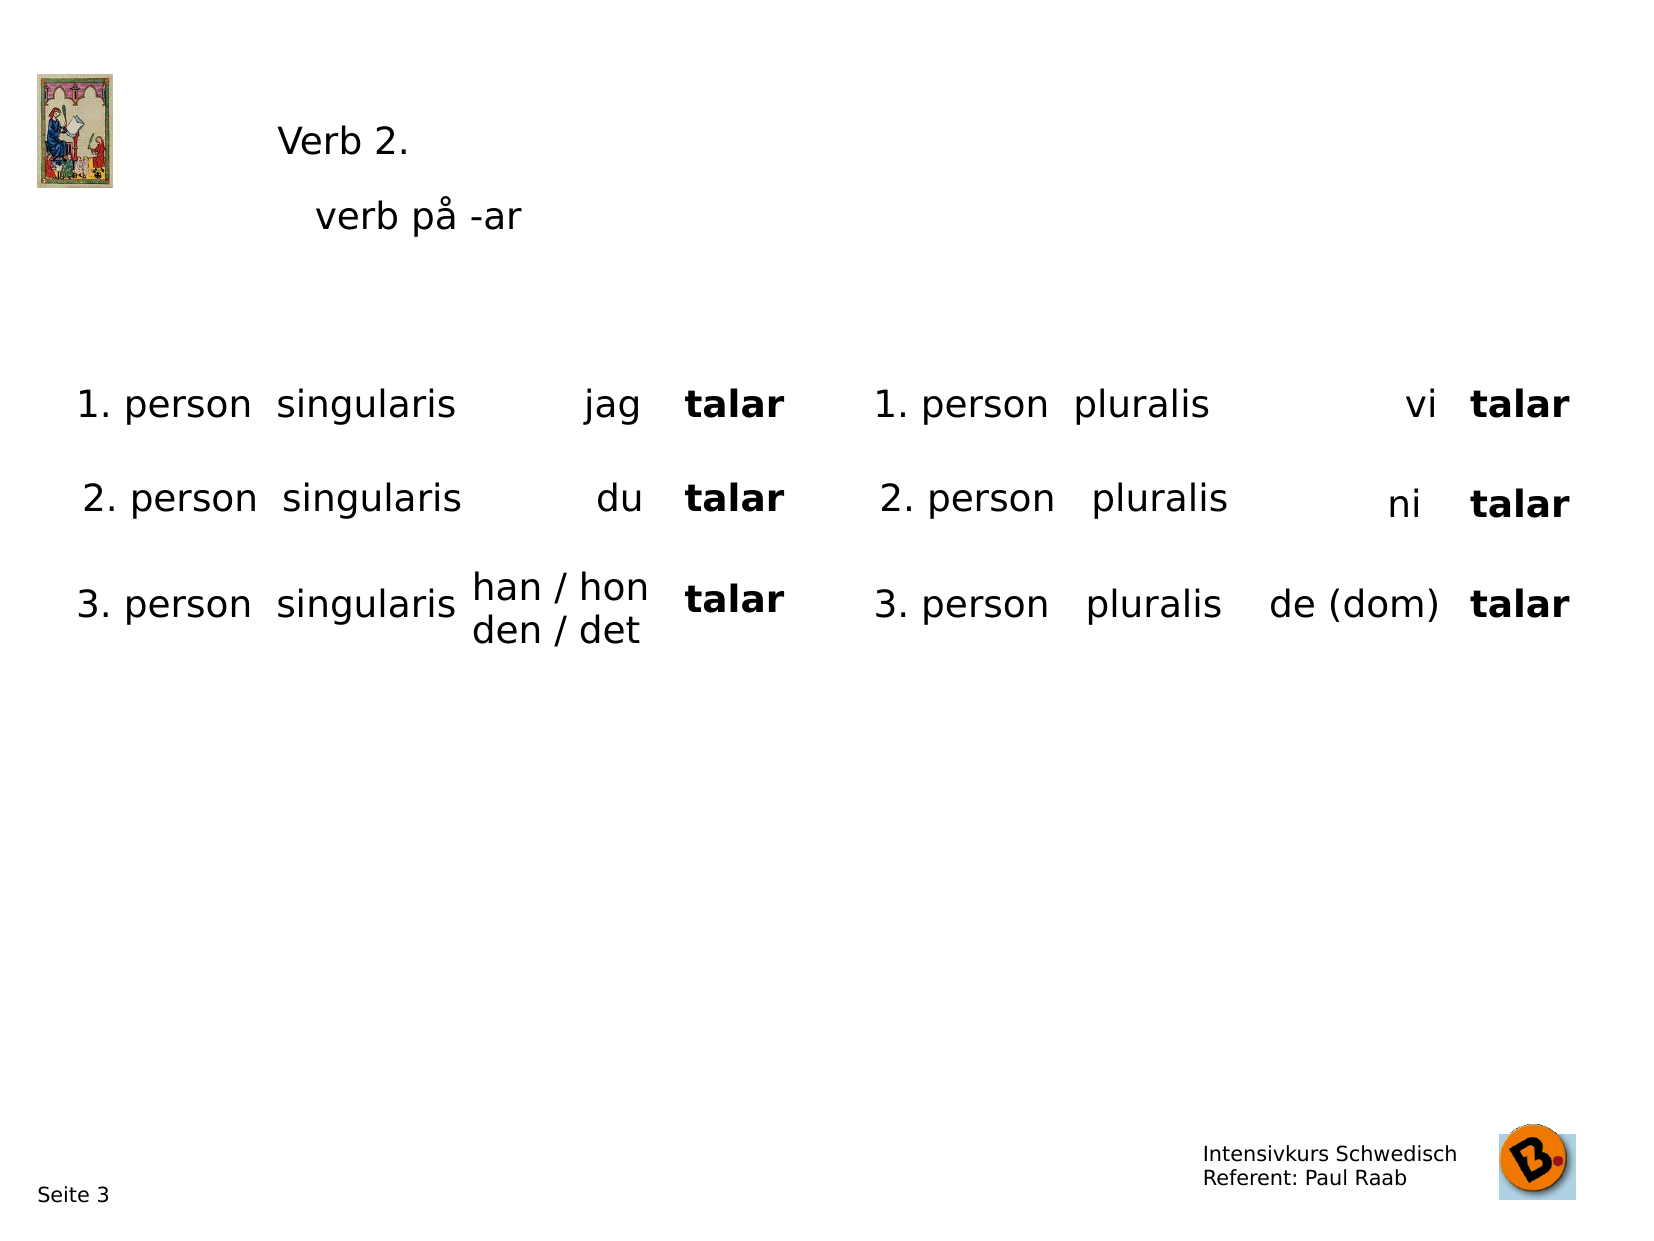

Verb 2.
verb på -ar
1. person singularis
jag
talar
talar
1. person pluralis
vi
2. person singularis
du
talar
2. person pluralis
talar
ni
han / hon
den / det
talar
3. person singularis
talar
3. person pluralis
de (dom)